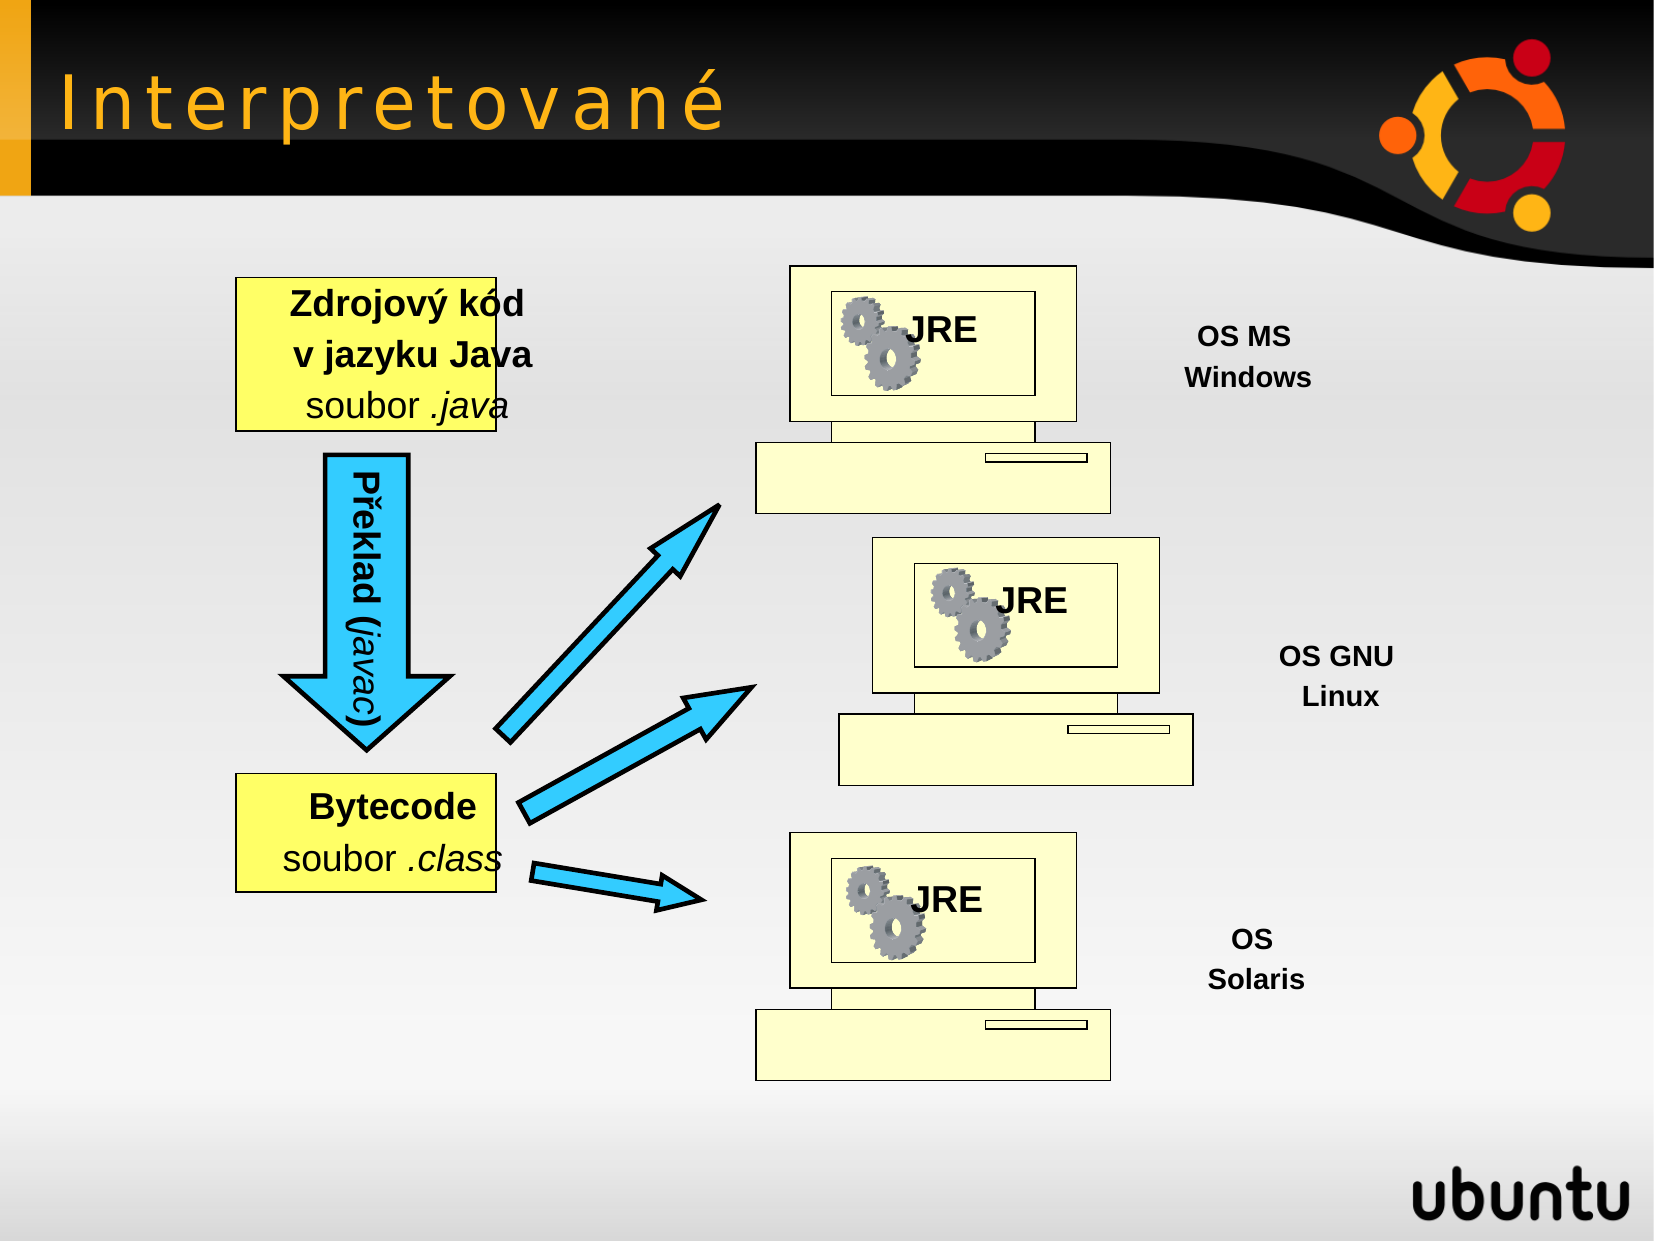

# Interpretované
Zdrojový kód
 v jazyku Java
soubor .java
JRE
OS MS
Windows
Překlad (javac)
JRE
OS GNU
Linux
Bytecode
soubor .class
JRE
OS
Solaris